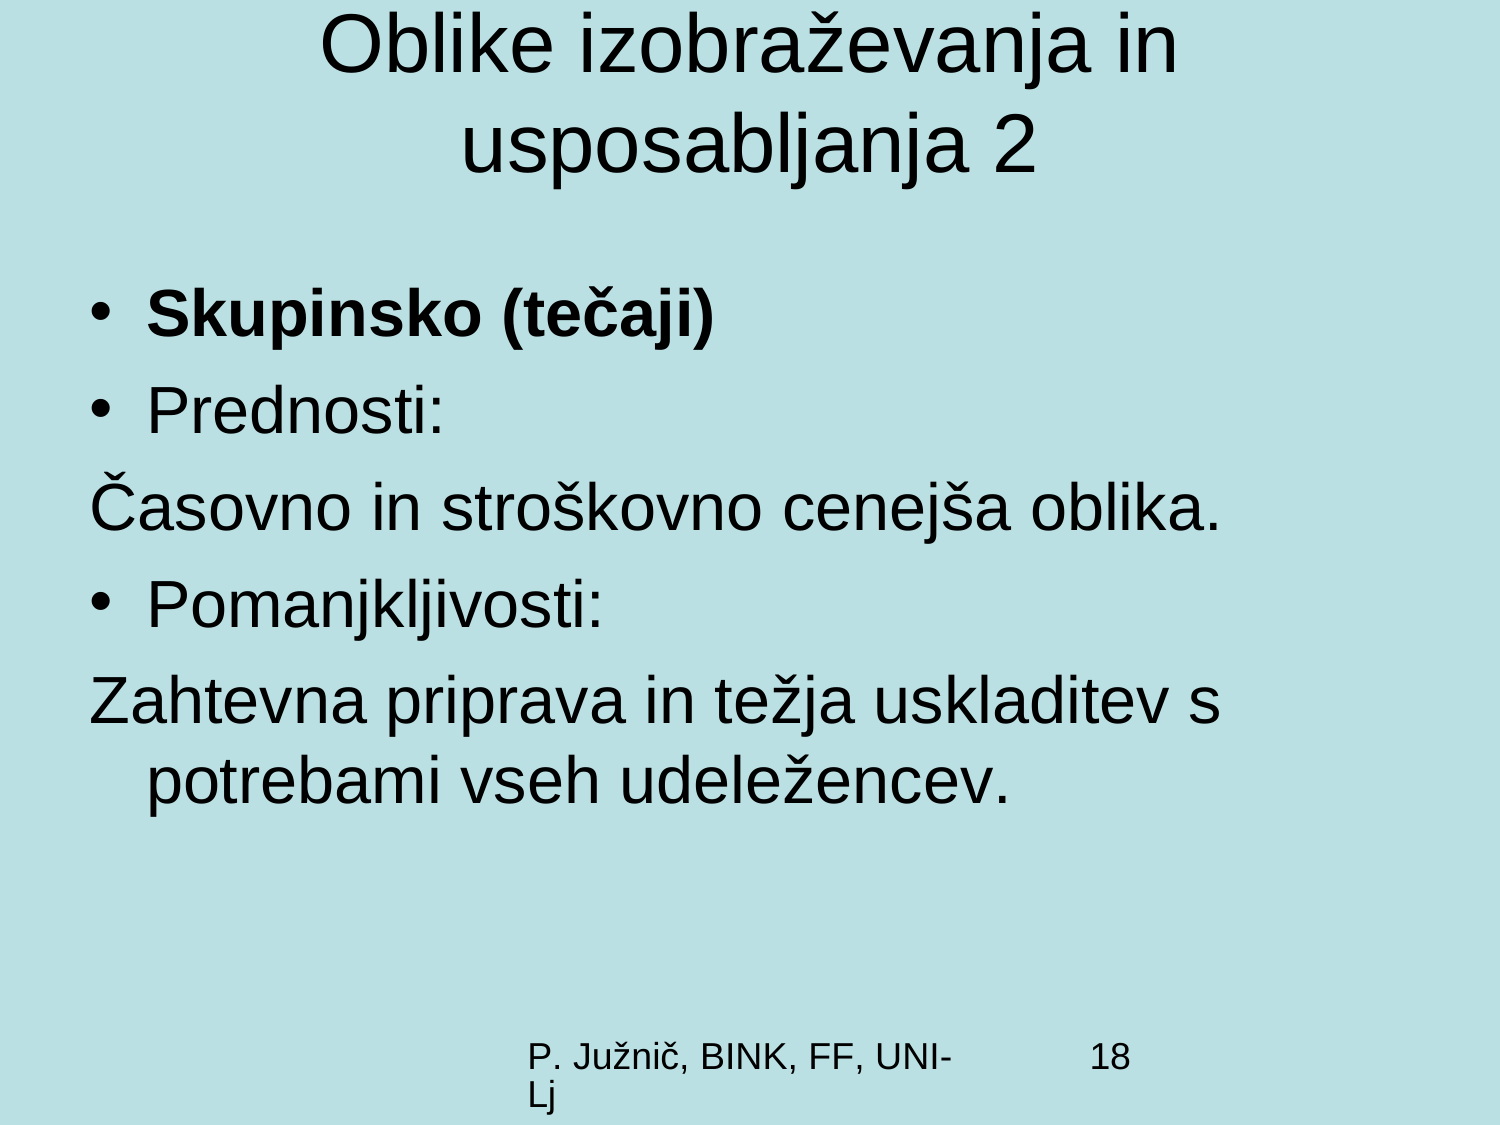

# Oblike izobraževanja in usposabljanja 2
Skupinsko (tečaji)
Prednosti:
Časovno in stroškovno cenejša oblika.
Pomanjkljivosti:
Zahtevna priprava in težja uskladitev s potrebami vseh udeležencev.
P. Južnič, BINK, FF, UNI-Lj
18